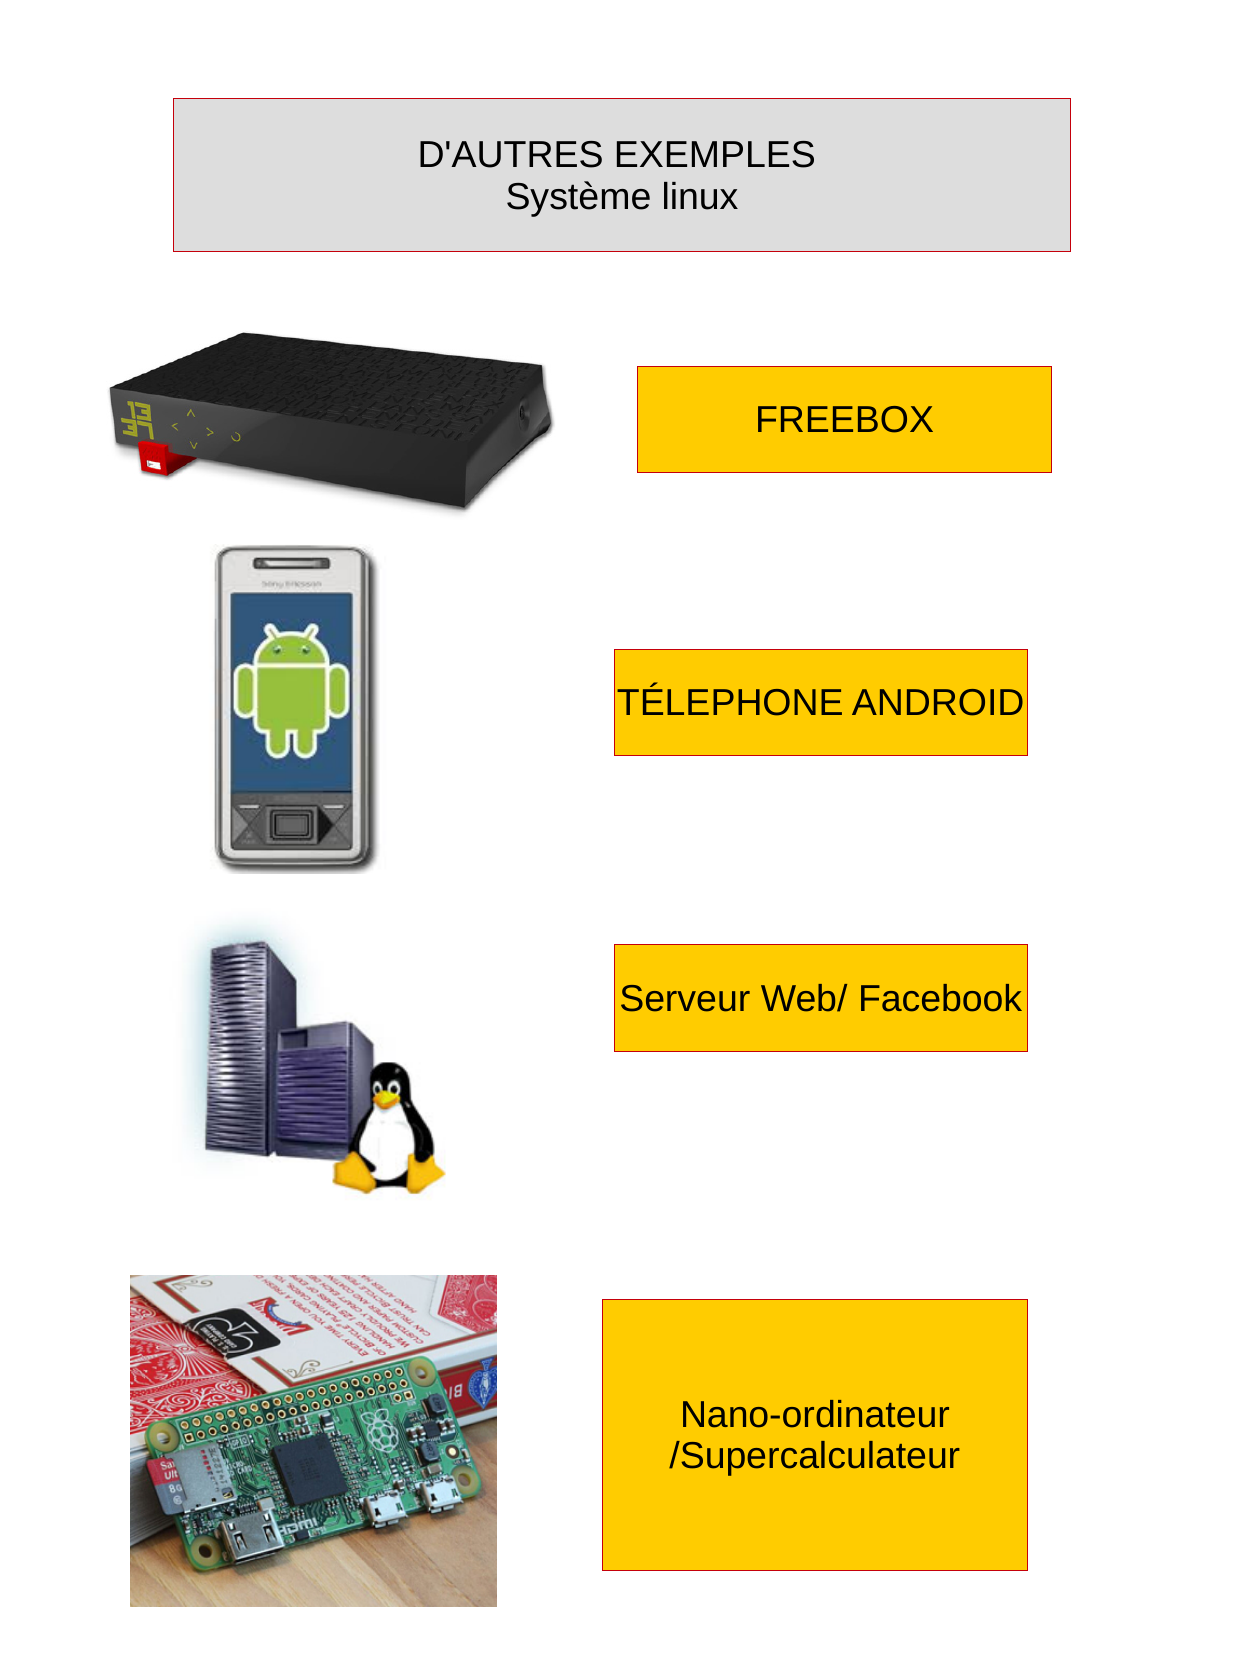

D'AUTRES EXEMPLES
Système linux
FREEBOX
TÉLEPHONE ANDROID
Serveur Web/ Facebook
Nano-ordinateur
/Supercalculateur